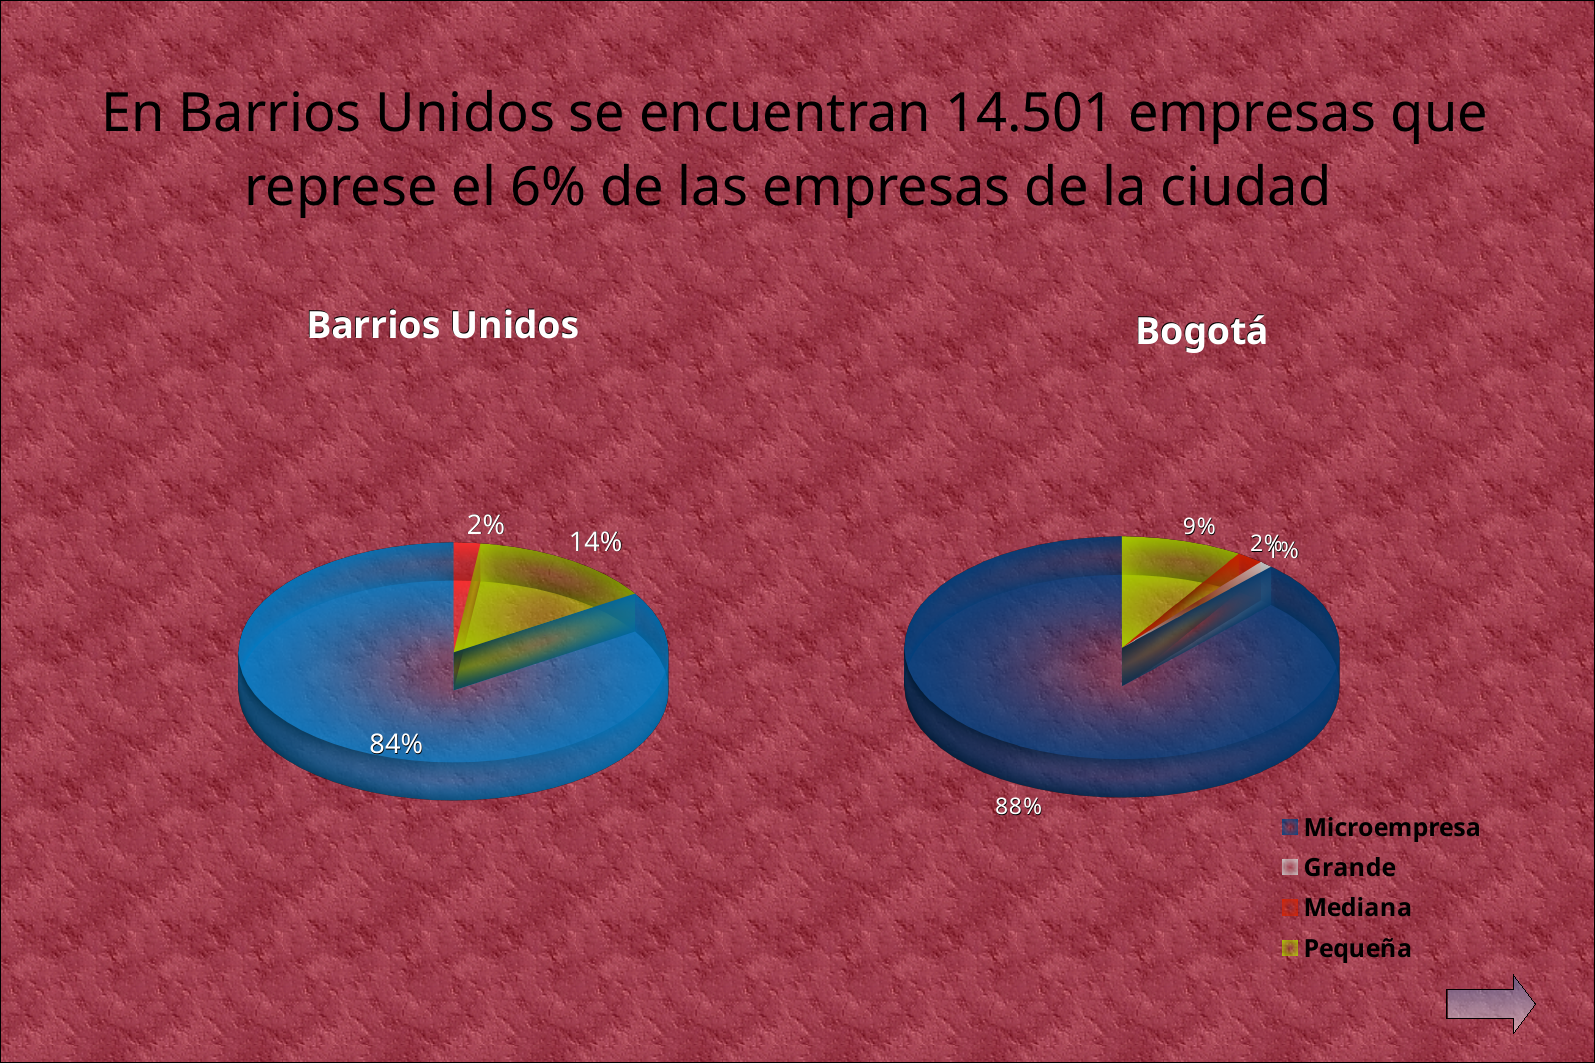

# En Barrios Unidos se encuentran 14.501 empresas que represe el 6% de las empresas de la ciudad
[unsupported chart]
[unsupported chart]